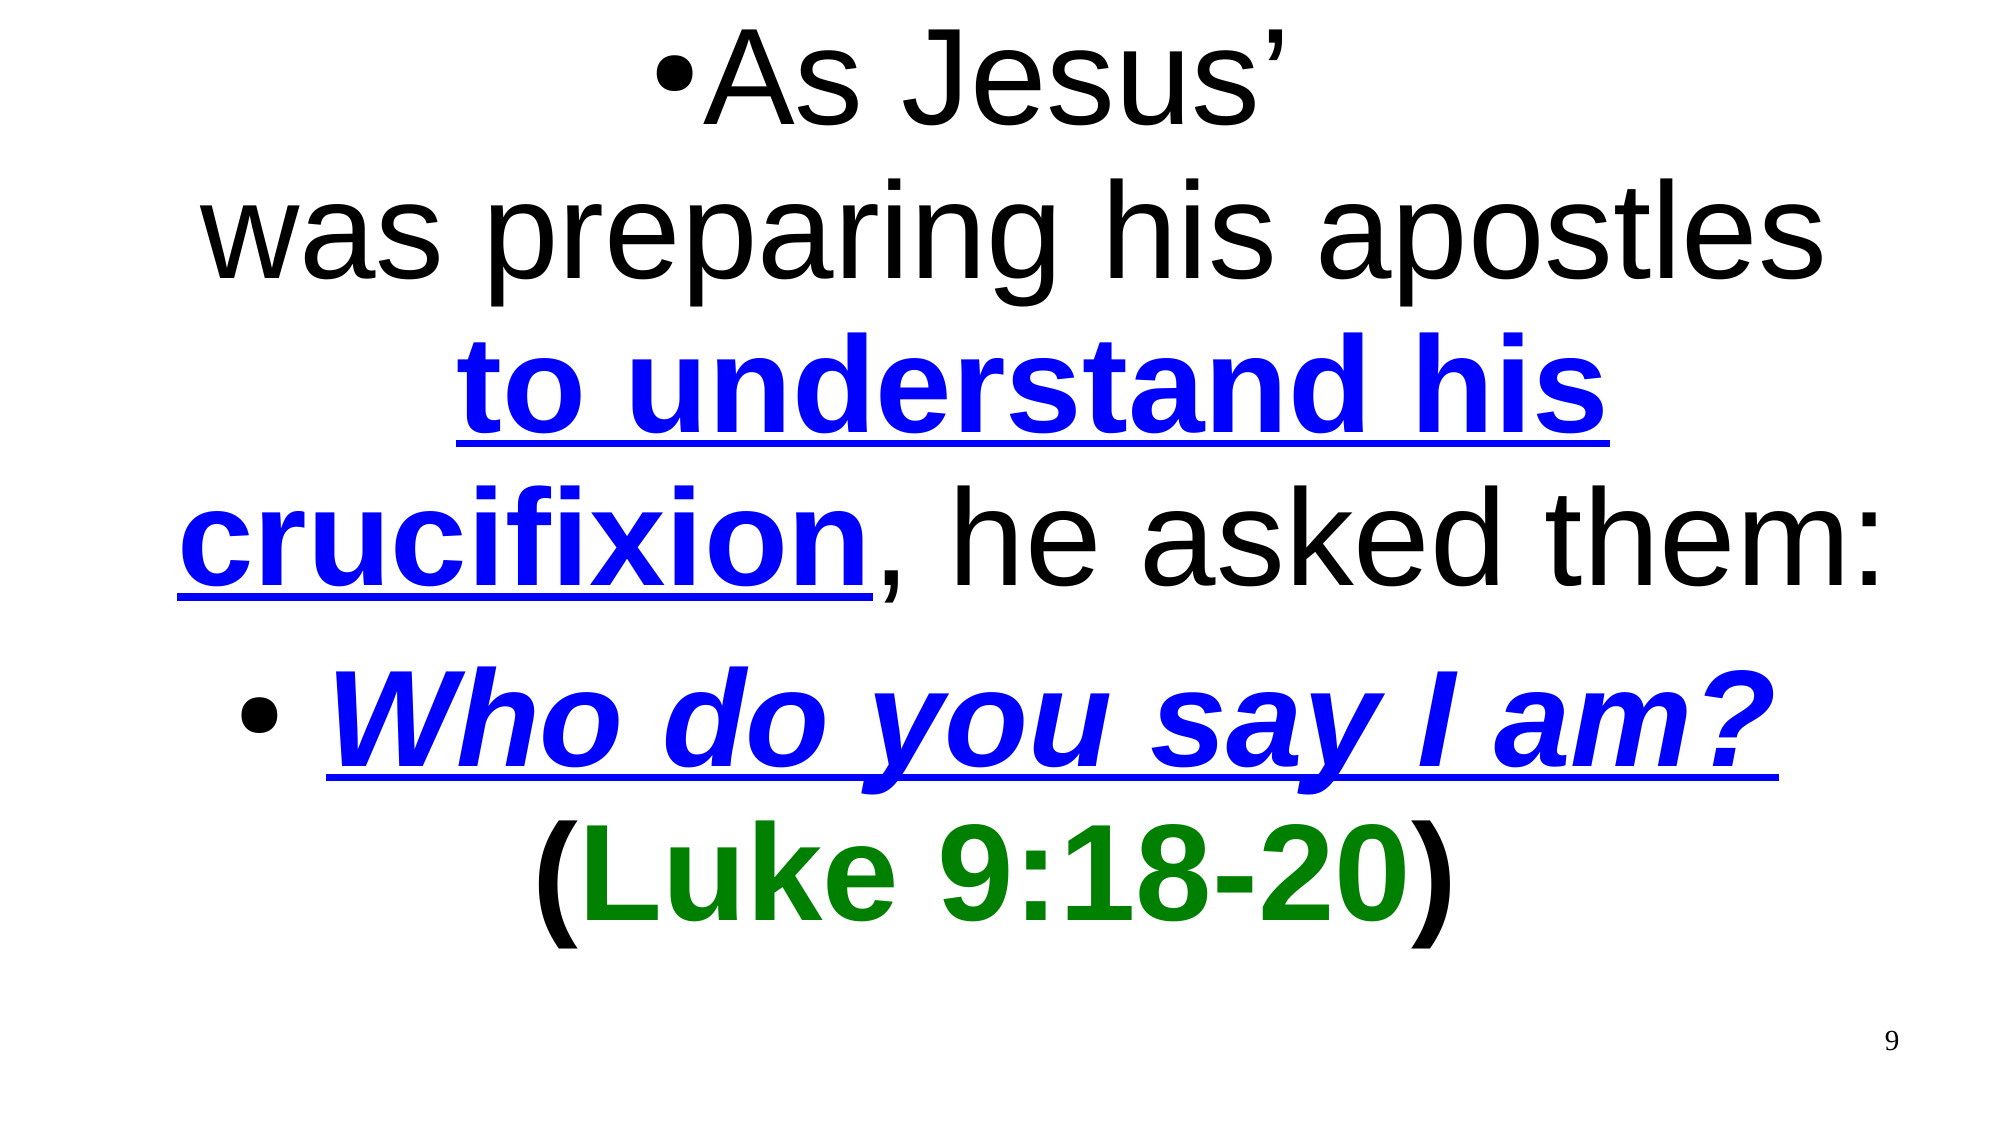

# As Jesus’ was preparing his apostles to understand his crucifixion, he asked them:
 Who do you say I am?
(Luke 9:18-20)
9